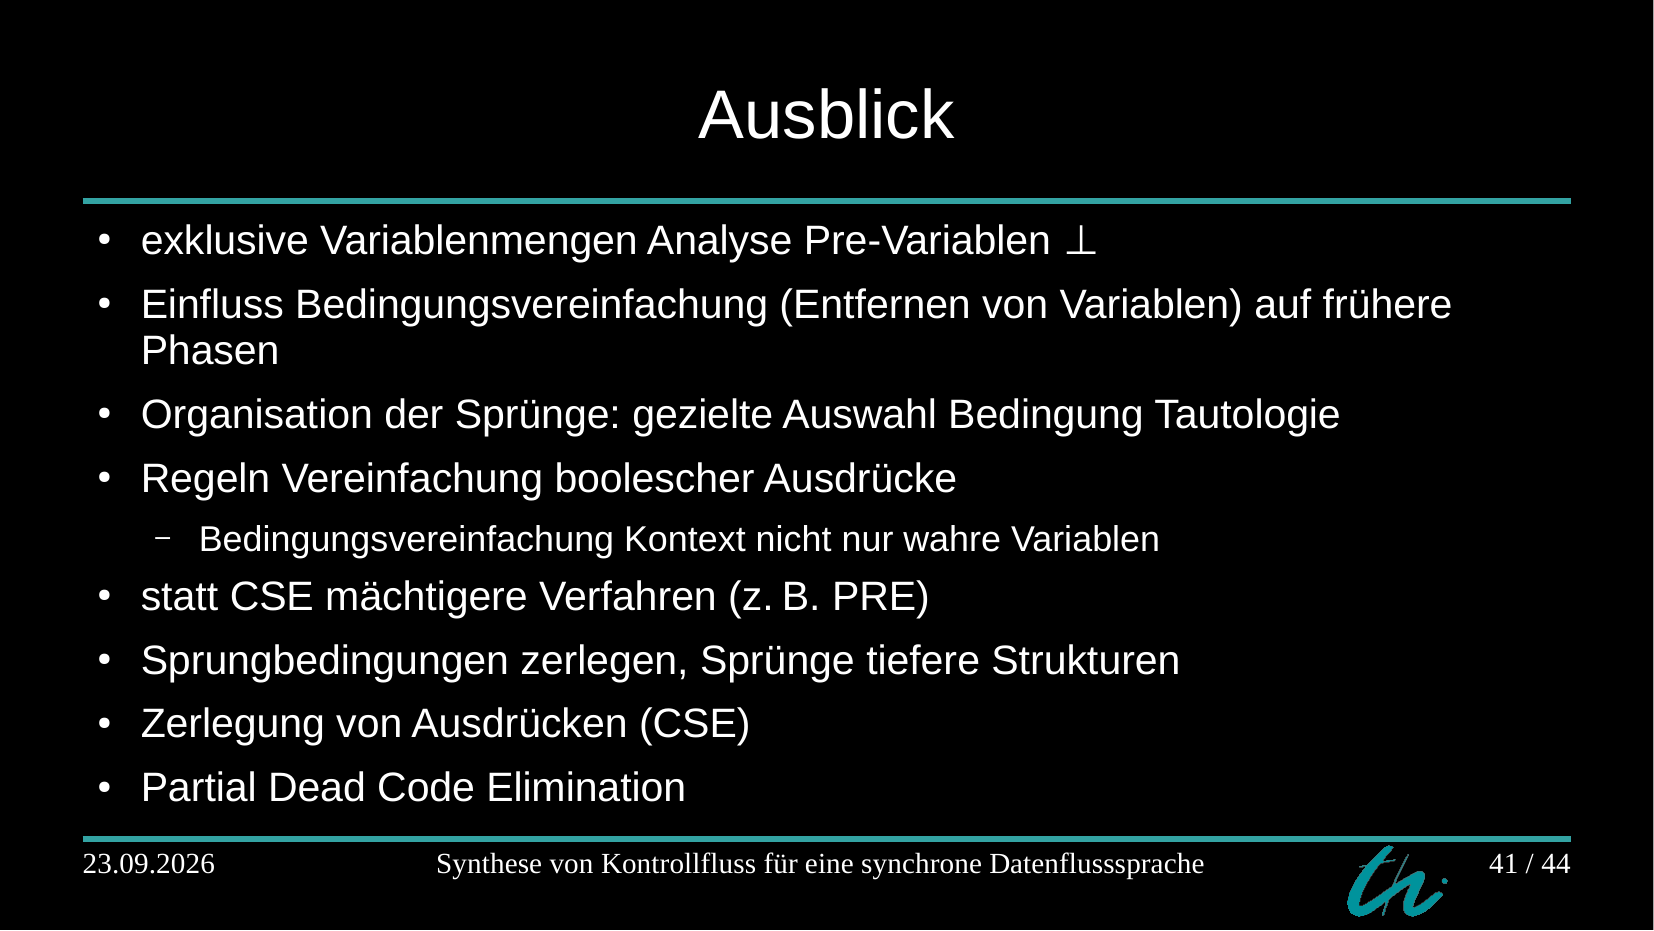

# Ausblick
exklusive Variablenmengen Analyse Pre-Variablen ⊥
Einfluss Bedingungsvereinfachung (Entfernen von Variablen) auf frühere Phasen
Organisation der Sprünge: gezielte Auswahl Bedingung Tautologie
Regeln Vereinfachung boolescher Ausdrücke
Bedingungsvereinfachung Kontext nicht nur wahre Variablen
statt CSE mächtigere Verfahren (z. B. PRE)
Sprungbedingungen zerlegen, Sprünge tiefere Strukturen
Zerlegung von Ausdrücken (CSE)
Partial Dead Code Elimination
Synthese von Kontrollfluss für eine synchrone Datenflusssprache
41